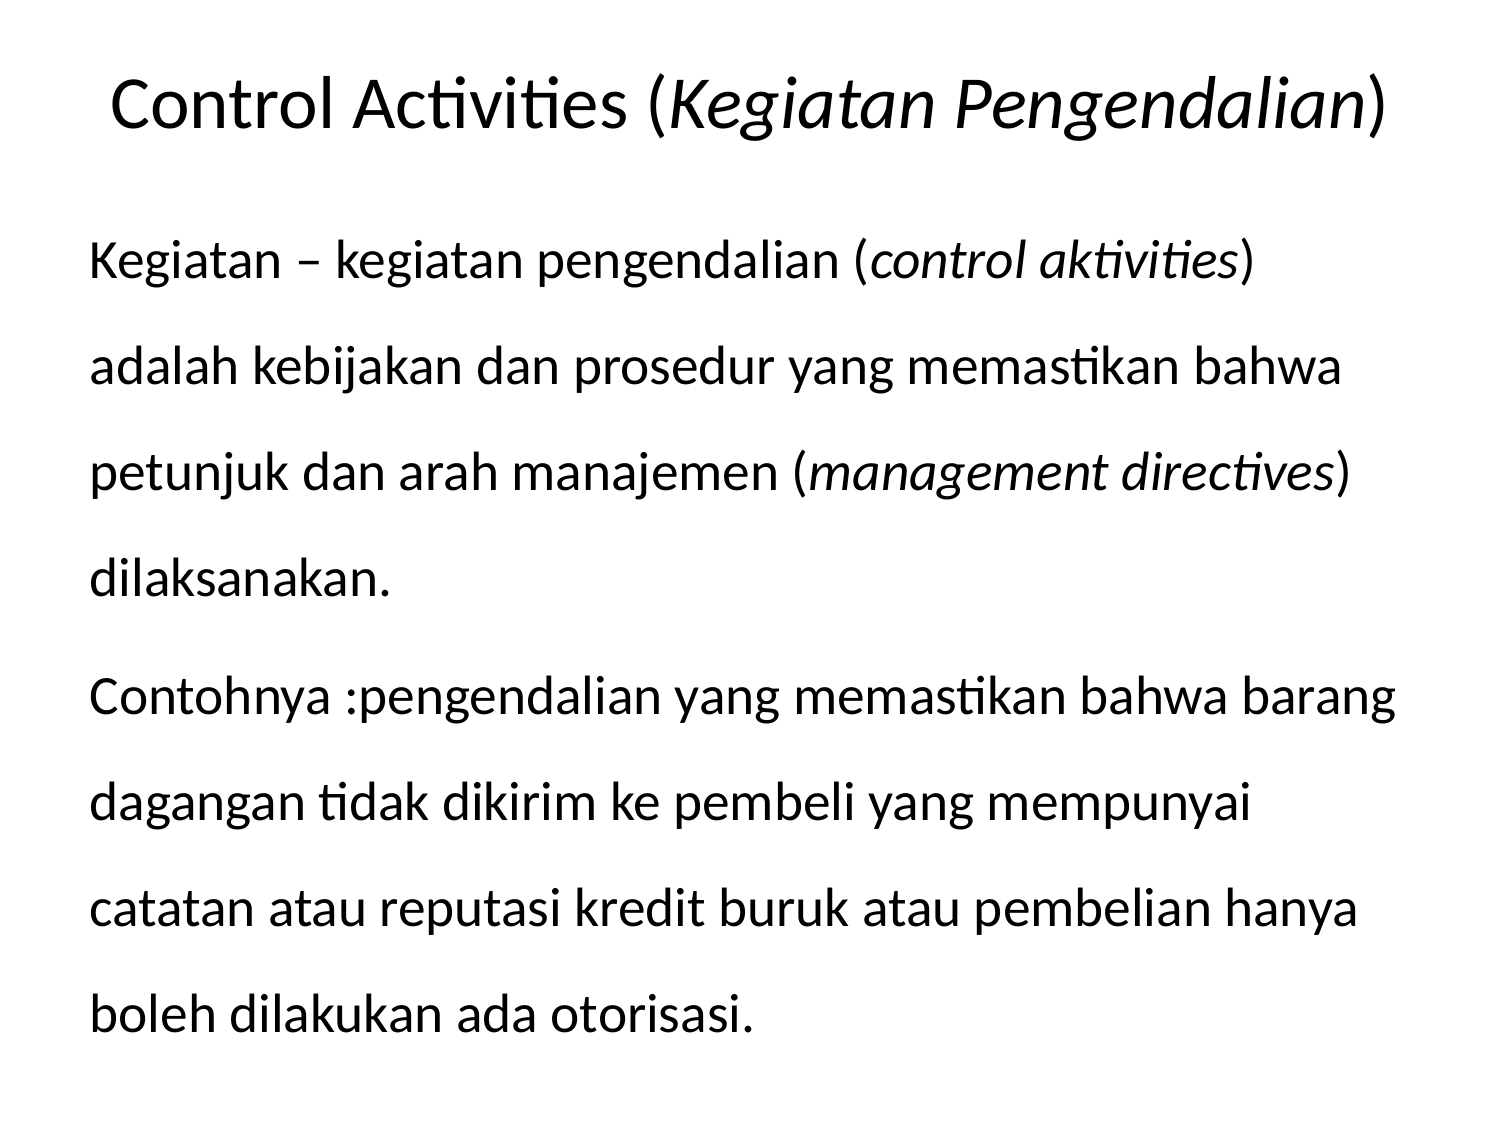

# Control Activities (Kegiatan Pengendalian)
Kegiatan – kegiatan pengendalian (control aktivities) adalah kebijakan dan prosedur yang memastikan bahwa petunjuk dan arah manajemen (management directives) dilaksanakan.
Contohnya :pengendalian yang memastikan bahwa barang dagangan tidak dikirim ke pembeli yang mempunyai catatan atau reputasi kredit buruk atau pembelian hanya boleh dilakukan ada otorisasi.